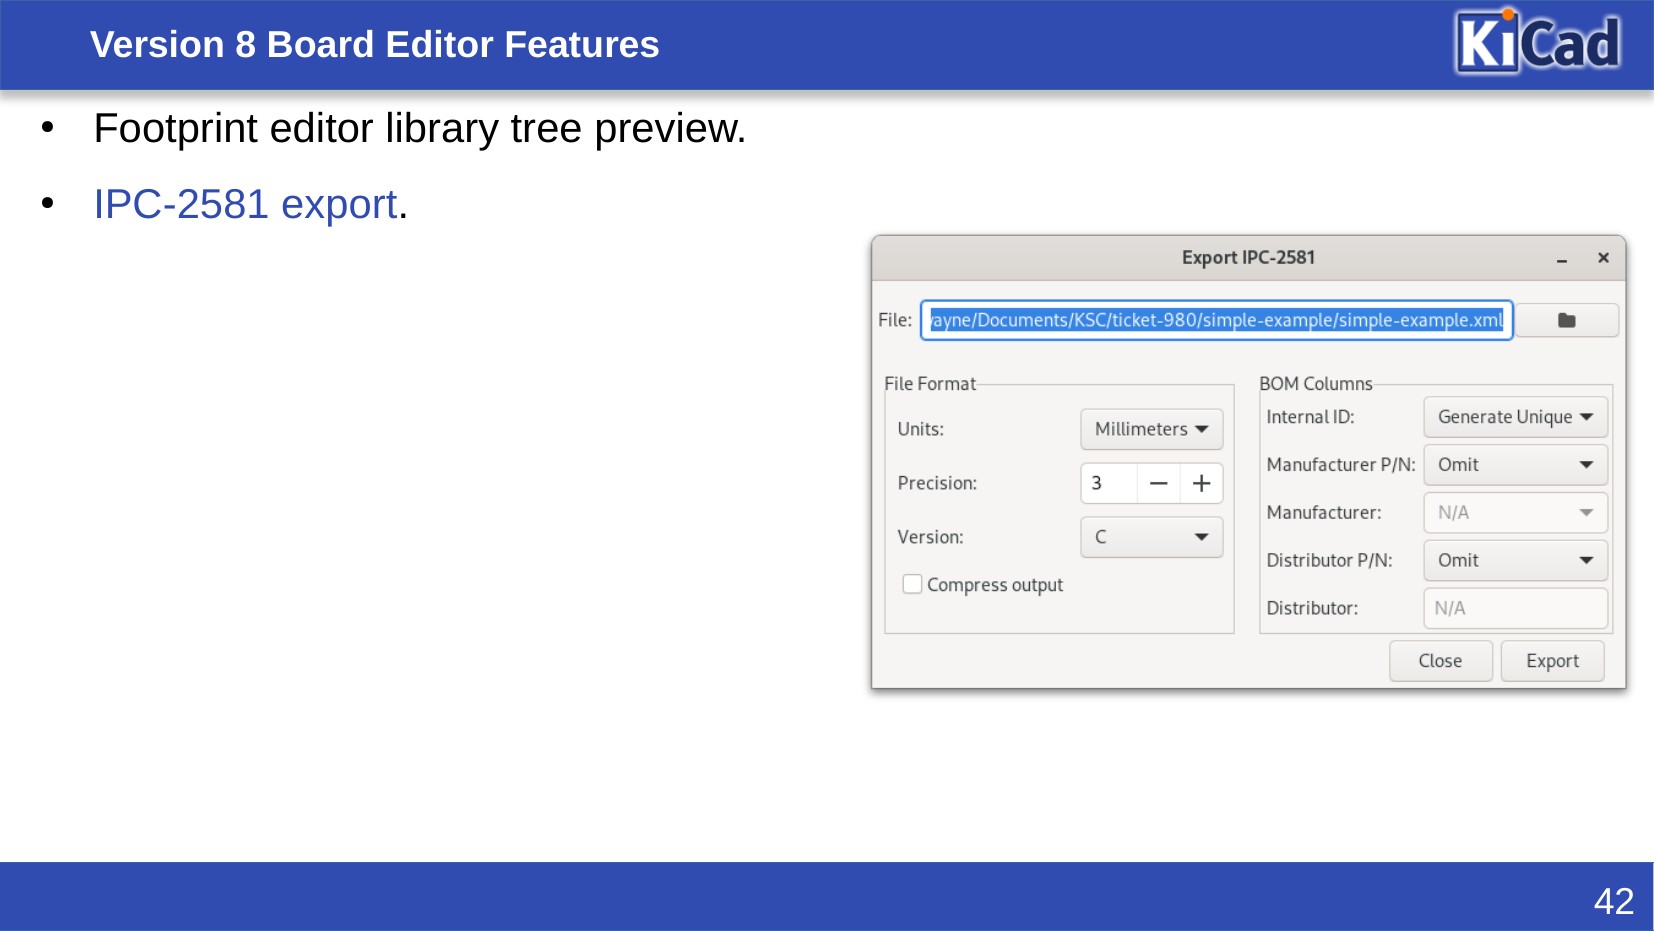

Version 8 Board Editor Features
# Footprint editor library tree preview.
IPC-2581 export.